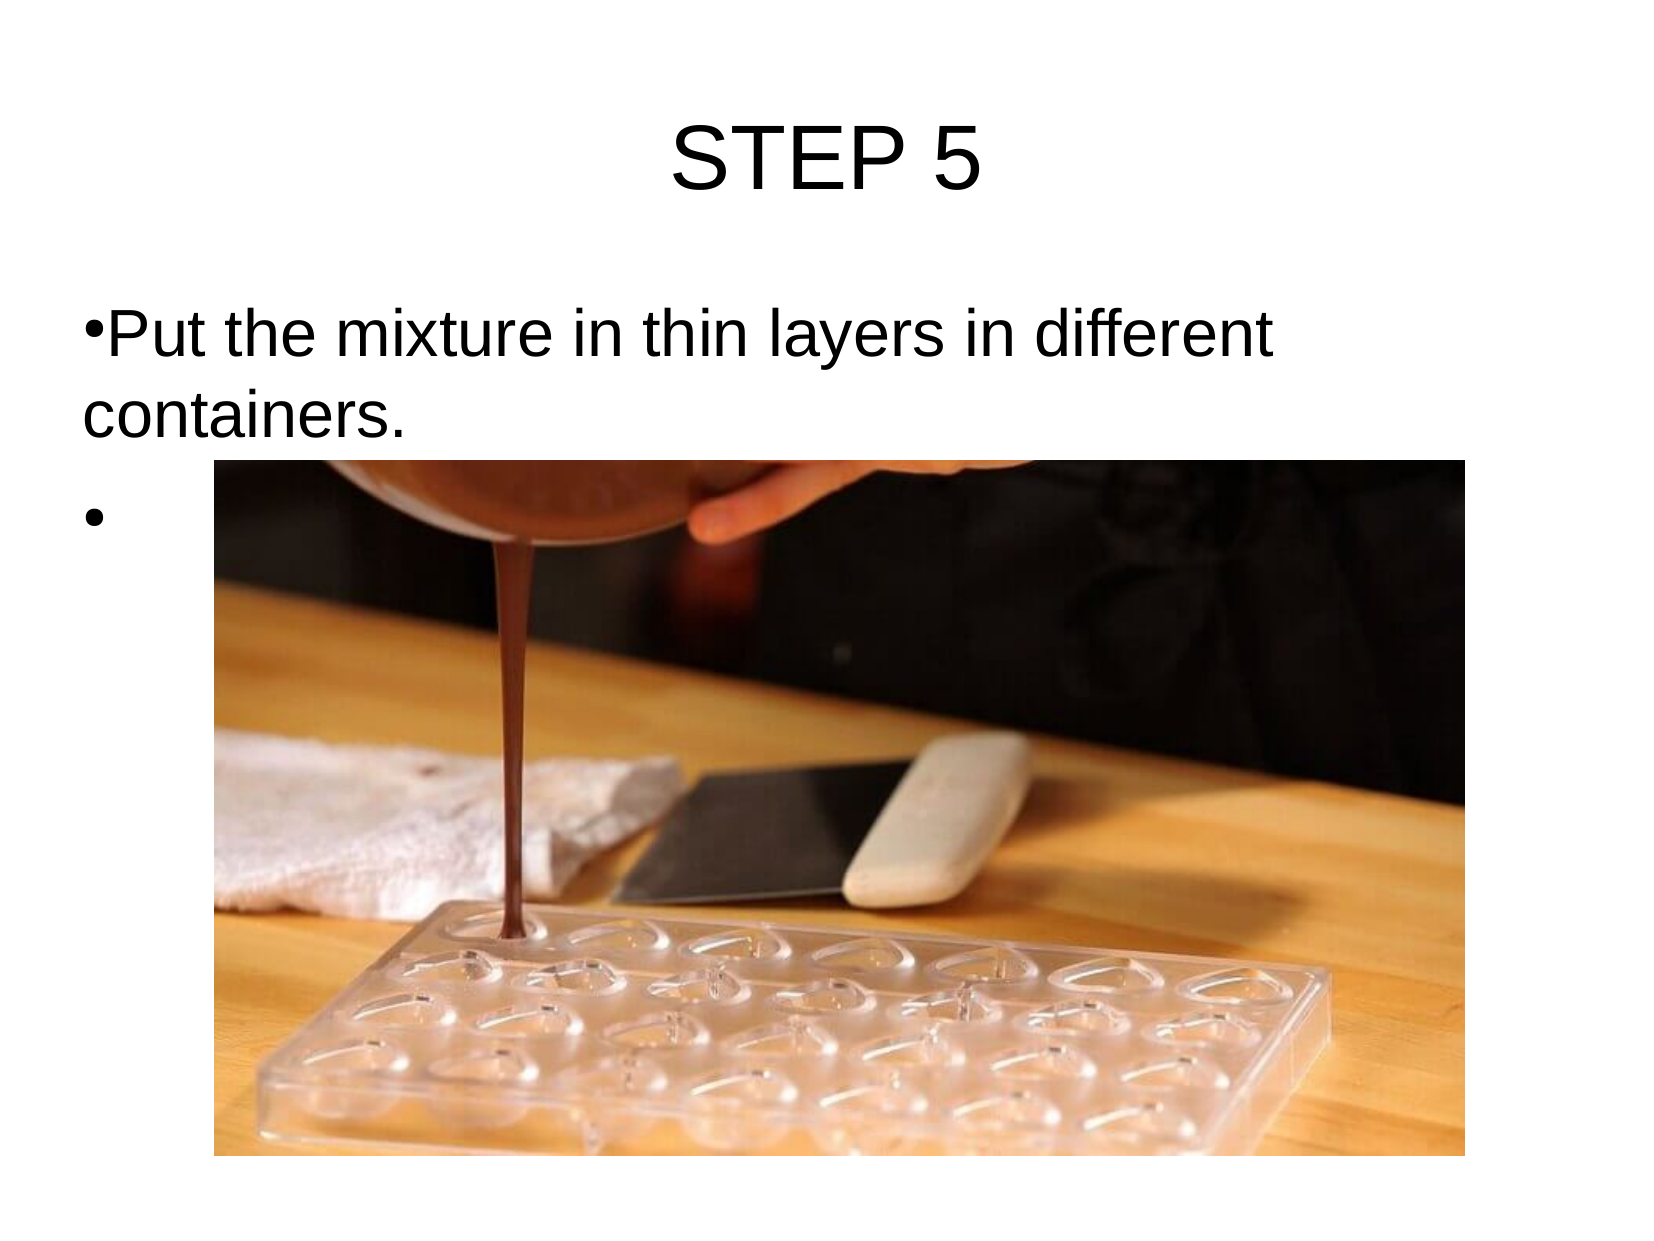

# STEP 5
Put the mixture in thin layers in different containers.